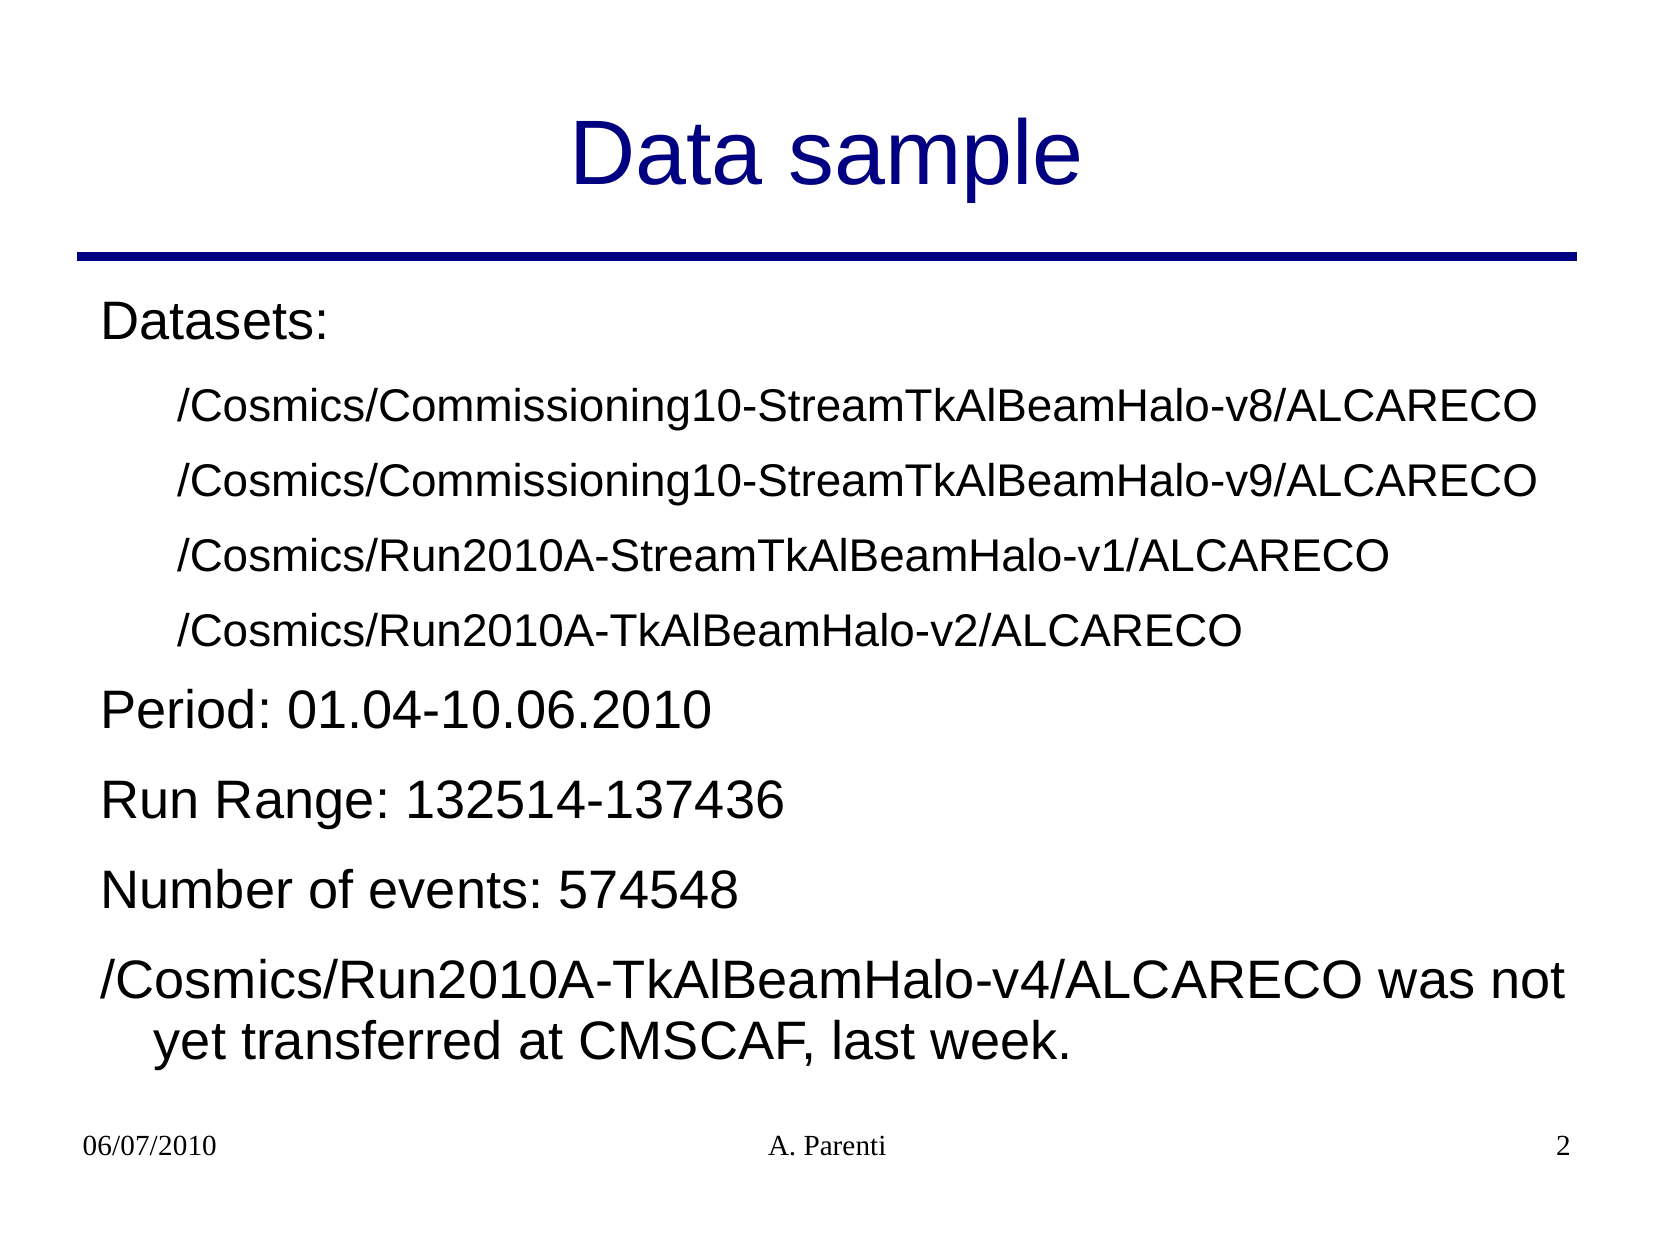

# Data sample
Datasets:
/Cosmics/Commissioning10-StreamTkAlBeamHalo-v8/ALCARECO
/Cosmics/Commissioning10-StreamTkAlBeamHalo-v9/ALCARECO
/Cosmics/Run2010A-StreamTkAlBeamHalo-v1/ALCARECO
/Cosmics/Run2010A-TkAlBeamHalo-v2/ALCARECO
Period: 01.04-10.06.2010
Run Range: 132514-137436
Number of events: 574548
/Cosmics/Run2010A-TkAlBeamHalo-v4/ALCARECO was not yet transferred at CMSCAF, last week.
2